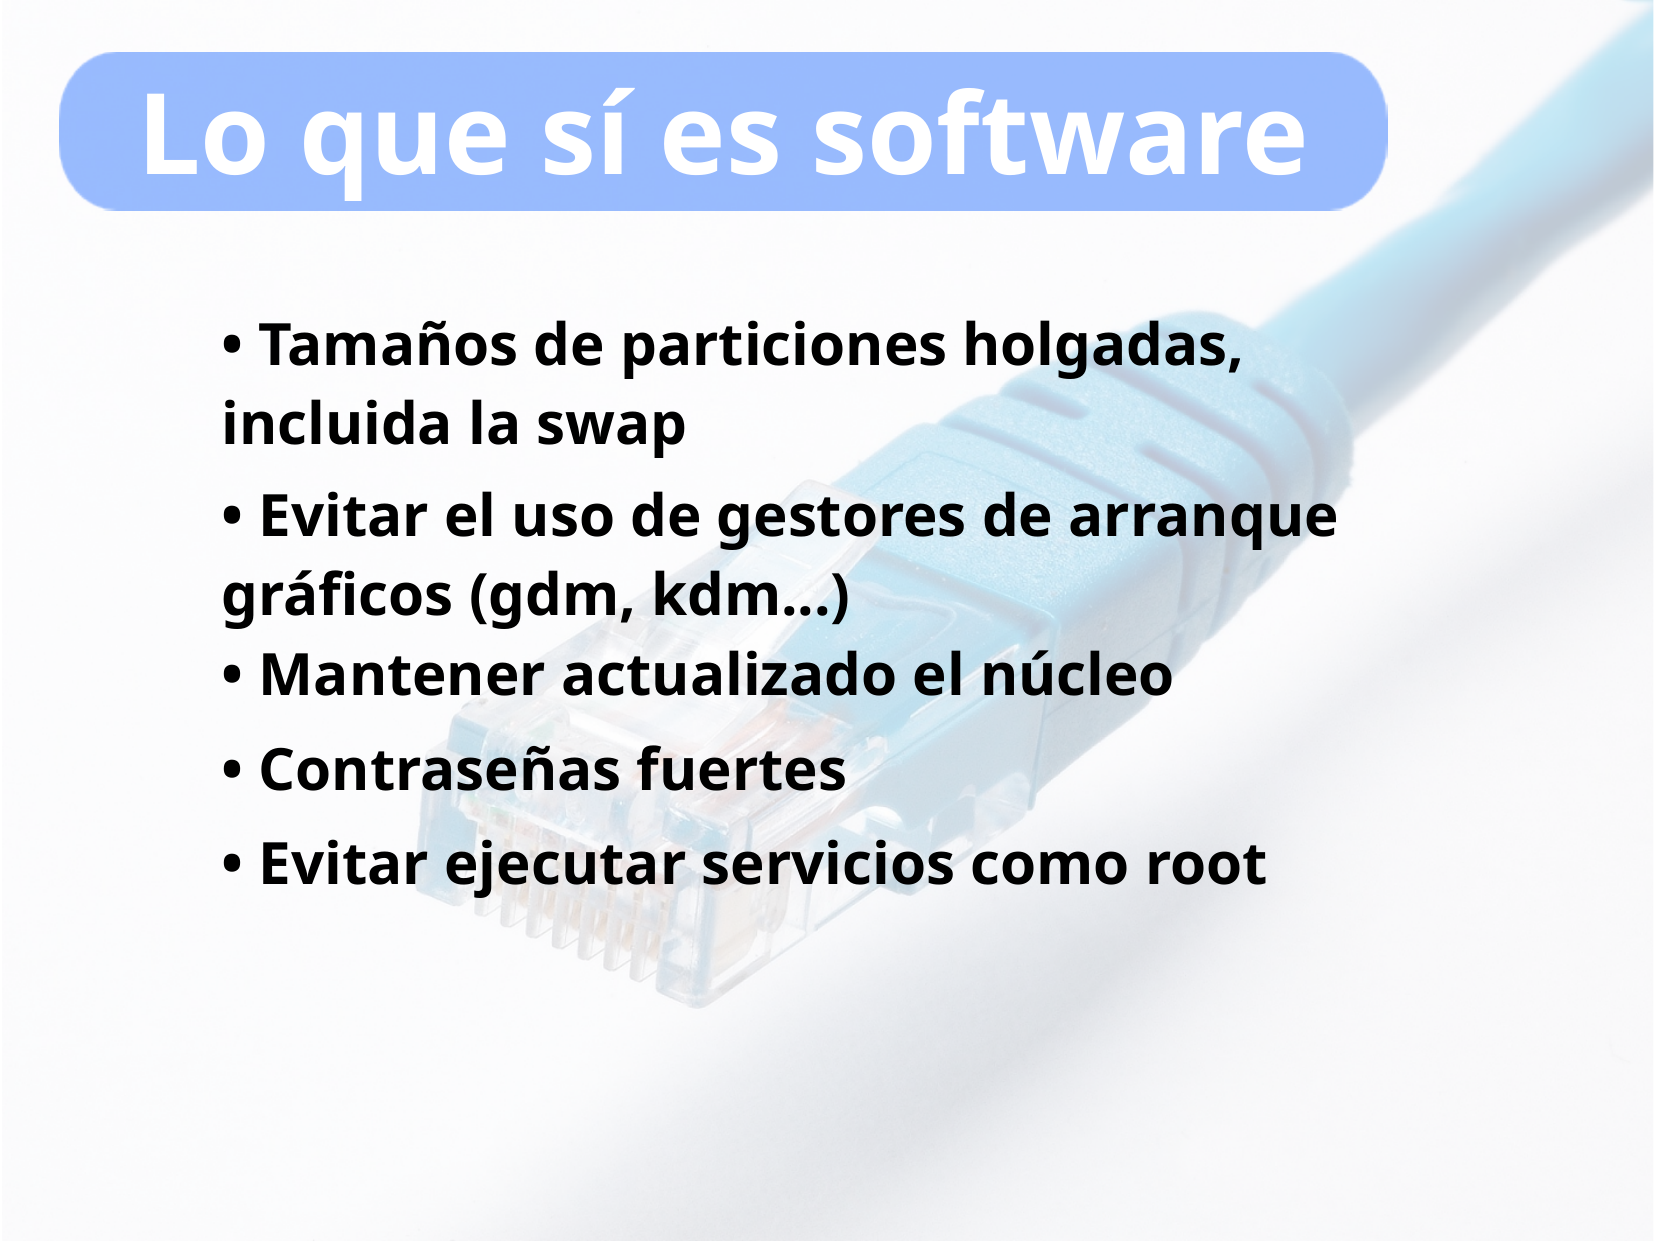

Lo que sí es software
• Tamaños de particiones holgadas, incluida la swap
• Evitar el uso de gestores de arranque gráficos (gdm, kdm...)
• Mantener actualizado el núcleo
• Contraseñas fuertes
• Evitar ejecutar servicios como root